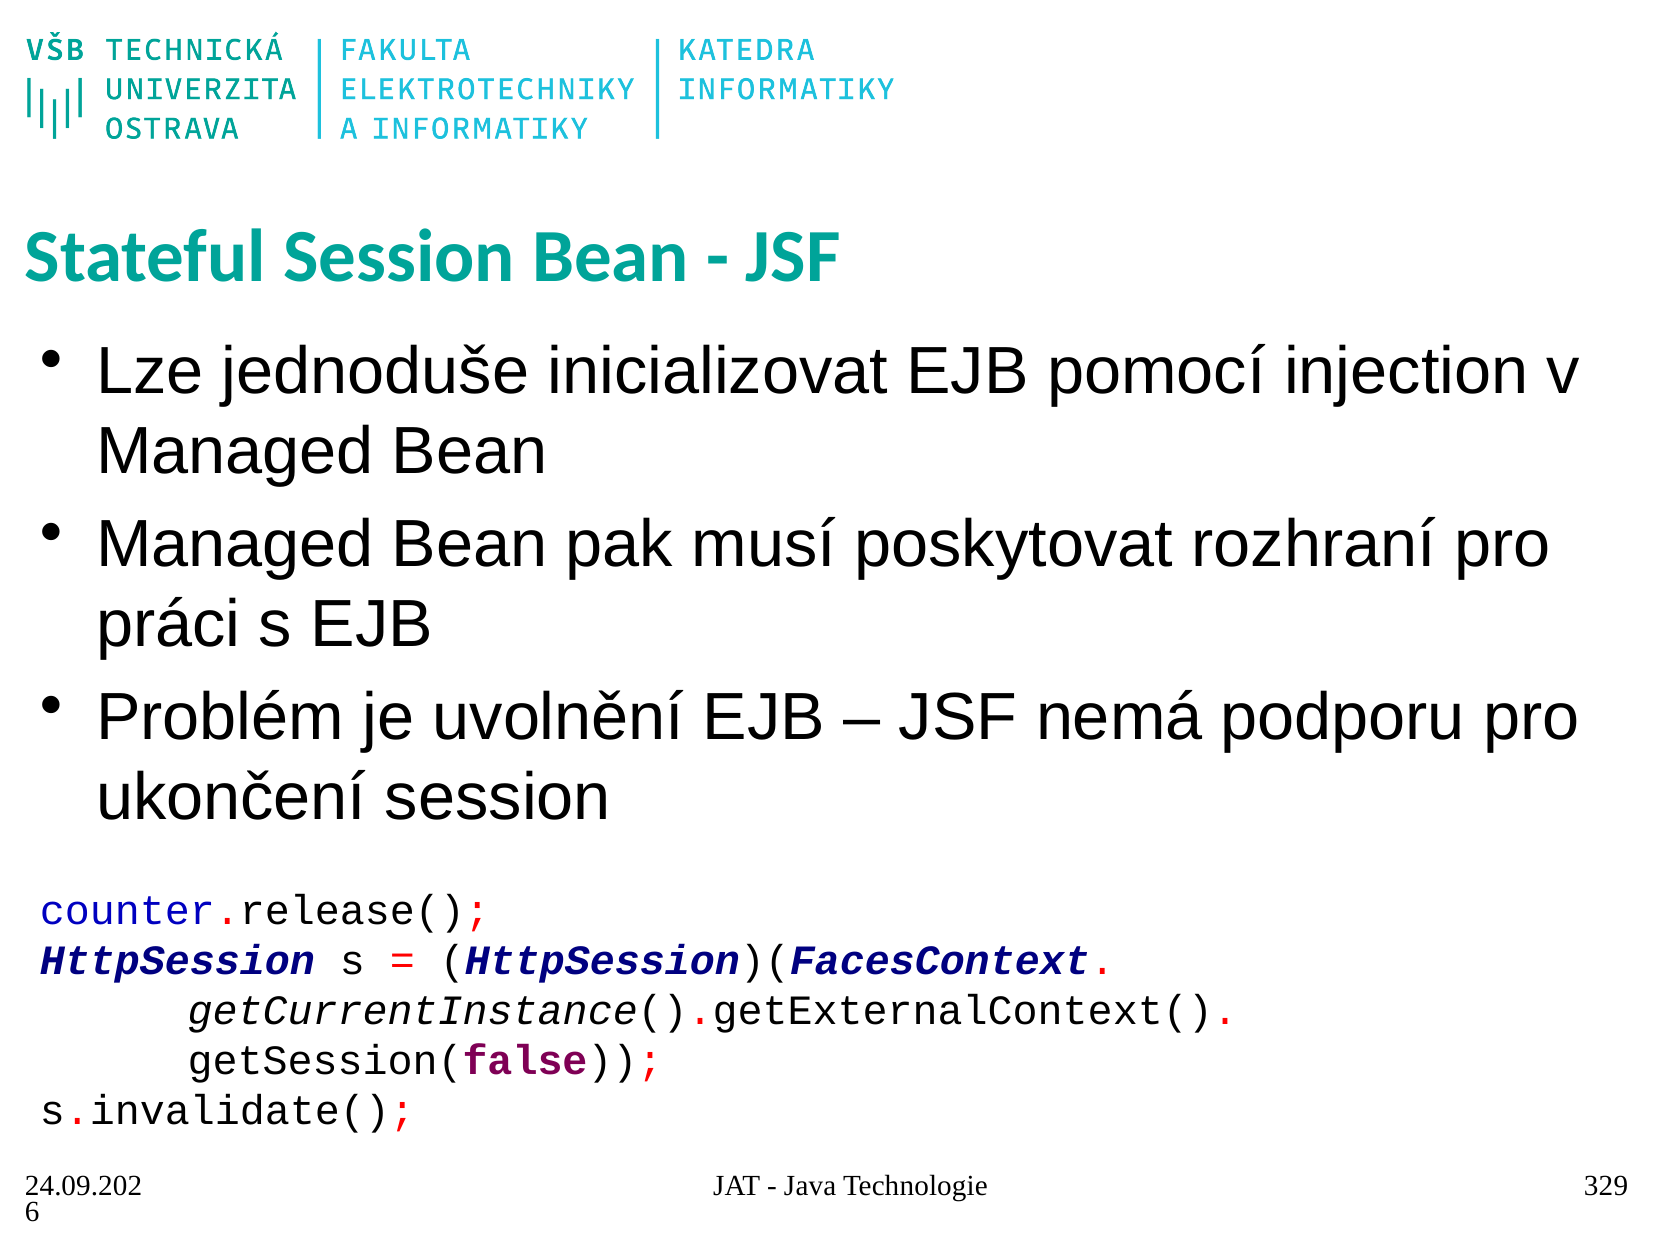

Stateful Session Bean - JSF
# Lze jednoduše inicializovat EJB pomocí injection v Managed Bean
Managed Bean pak musí poskytovat rozhraní pro práci s EJB
Problém je uvolnění EJB – JSF nemá podporu pro ukončení session
counter.release();
HttpSession s = (HttpSession)(FacesContext.
		getCurrentInstance().getExternalContext().
		getSession(false));
s.invalidate();
JAT - Java Technologie
329